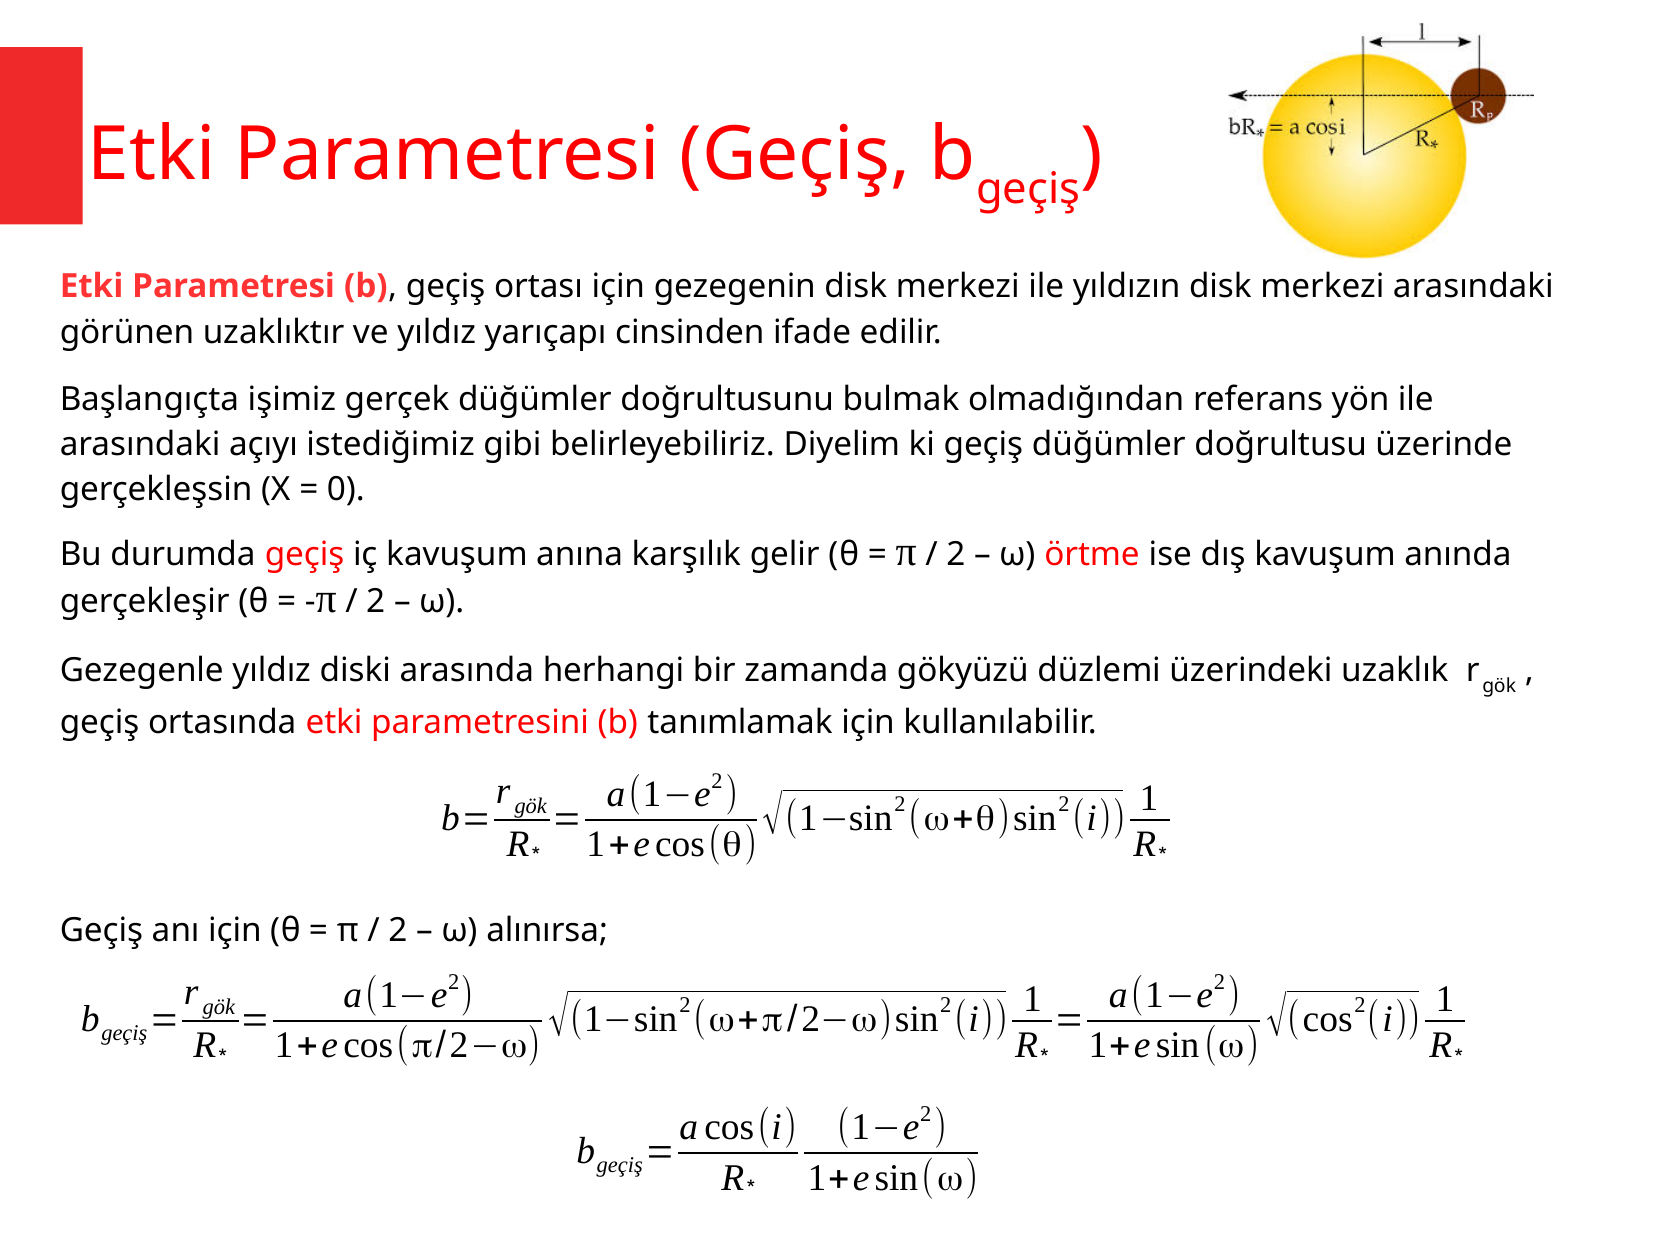

# Etki Parametresi (Geçiş, bgeçiş)
Etki Parametresi (b), geçiş ortası için gezegenin disk merkezi ile yıldızın disk merkezi arasındaki görünen uzaklıktır ve yıldız yarıçapı cinsinden ifade edilir.
Başlangıçta işimiz gerçek düğümler doğrultusunu bulmak olmadığından referans yön ile arasındaki açıyı istediğimiz gibi belirleyebiliriz. Diyelim ki geçiş düğümler doğrultusu üzerinde gerçekleşsin (X = 0).
Bu durumda geçiş iç kavuşum anına karşılık gelir (θ = π / 2 – ω) örtme ise dış kavuşum anında gerçekleşir (θ = -π / 2 – ω).
Gezegenle yıldız diski arasında herhangi bir zamanda gökyüzü düzlemi üzerindeki uzaklık rgök , geçiş ortasında etki parametresini (b) tanımlamak için kullanılabilir.
Geçiş anı için (θ = π / 2 – ω) alınırsa;